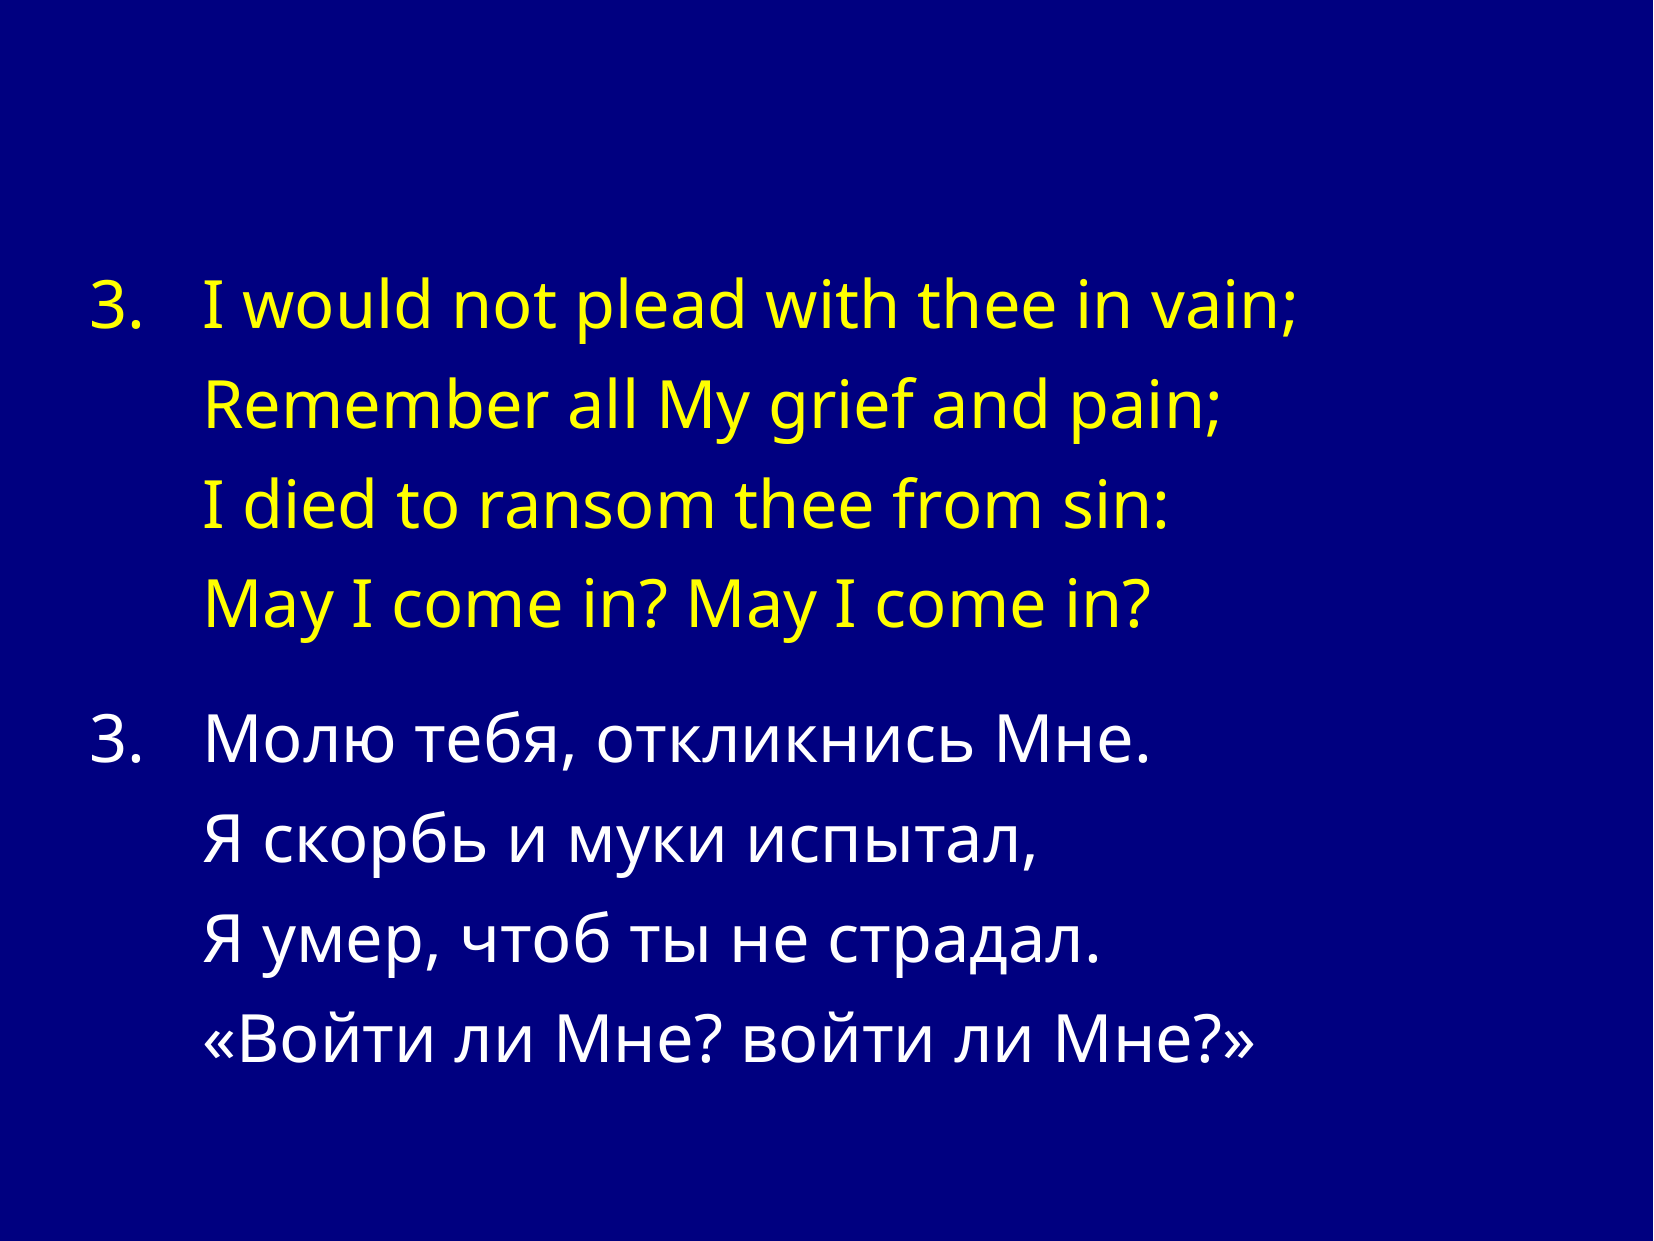

3.	I would not plead with thee in vain;
	Remember all My grief and pain;
	I died to ransom thee from sin:
	May I come in? May I come in?
3.	Молю тебя, откликнись Мне.
	Я скорбь и муки испытал,
	Я умер, чтоб ты не страдал.
	«Войти ли Мне? войти ли Мне?»